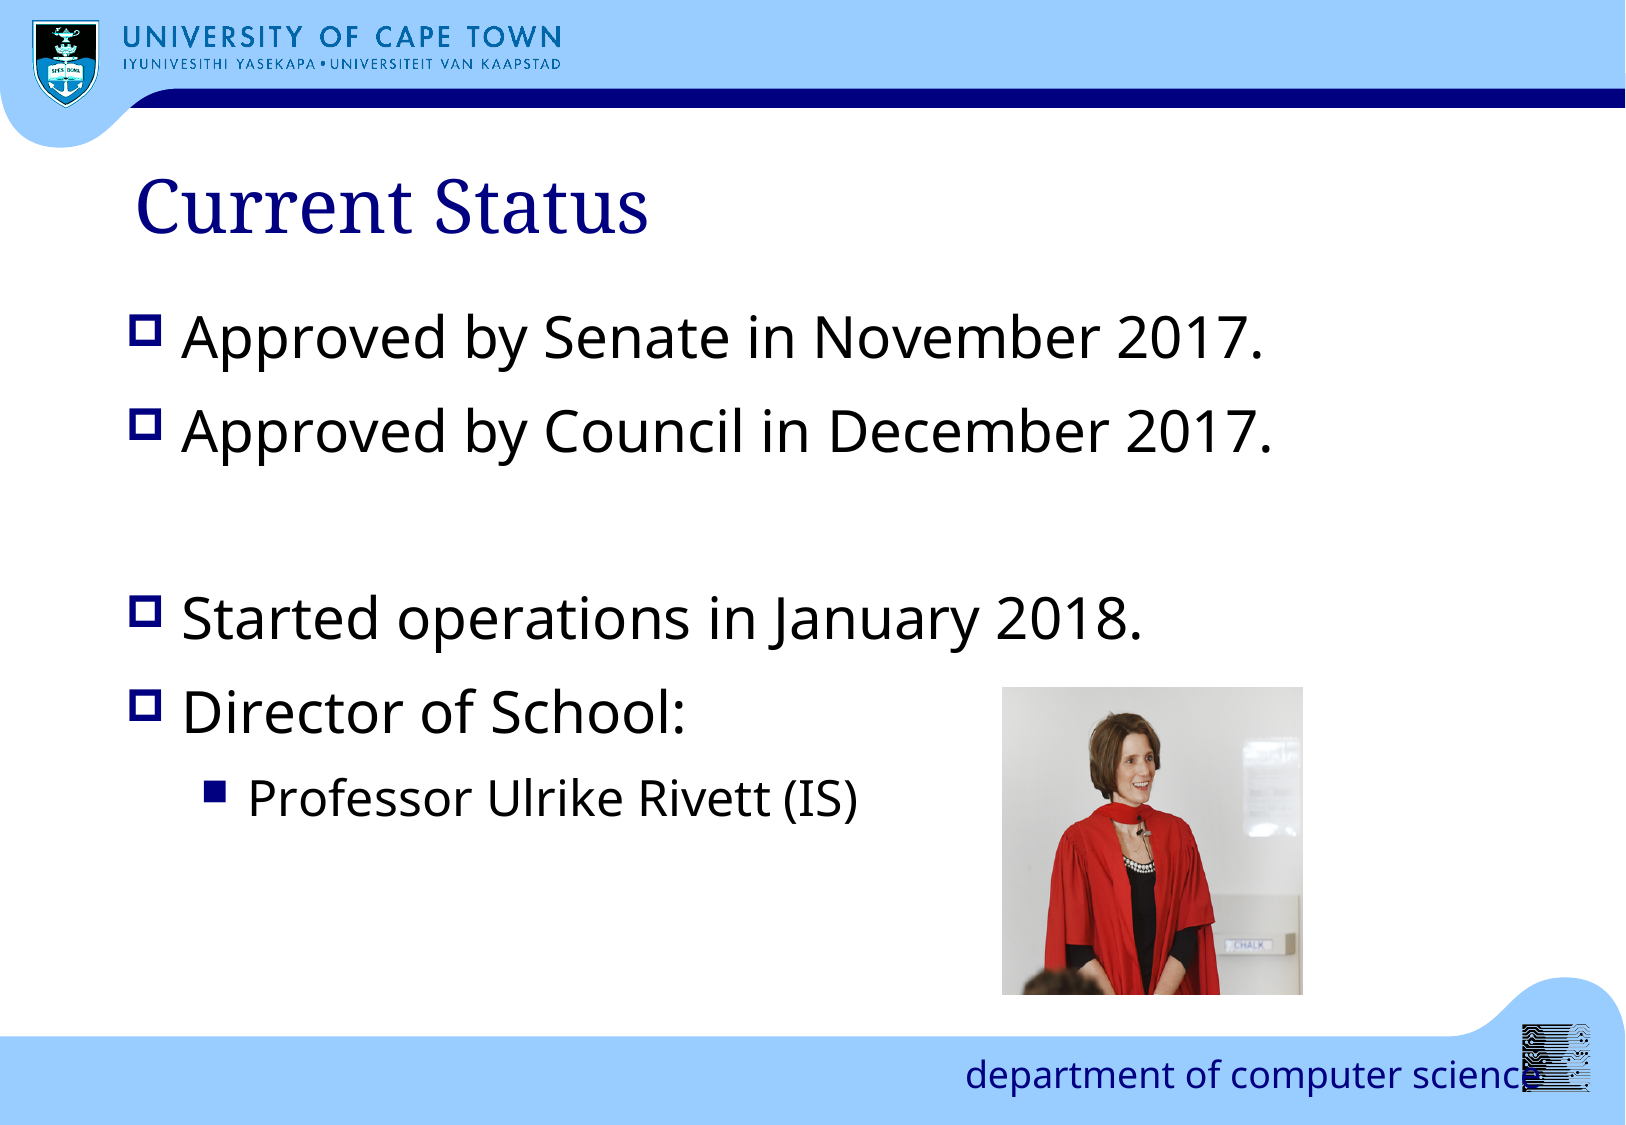

# Current Status
Approved by Senate in November 2017.
Approved by Council in December 2017.
Started operations in January 2018.
Director of School:
Professor Ulrike Rivett (IS)